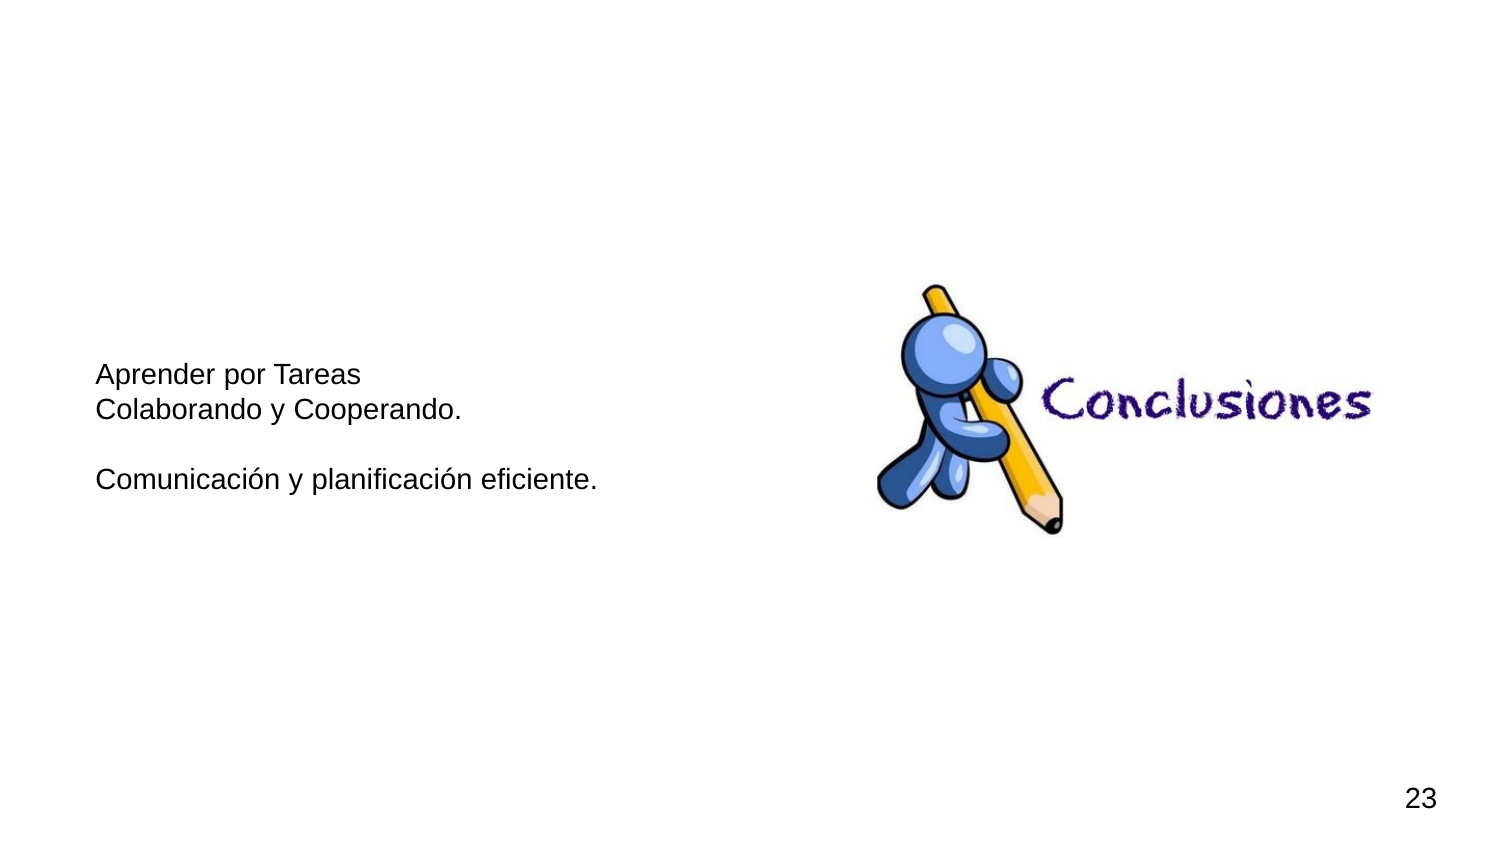

# Aprender por Tareas Colaborando y Cooperando. Comunicación y planificación eficiente.